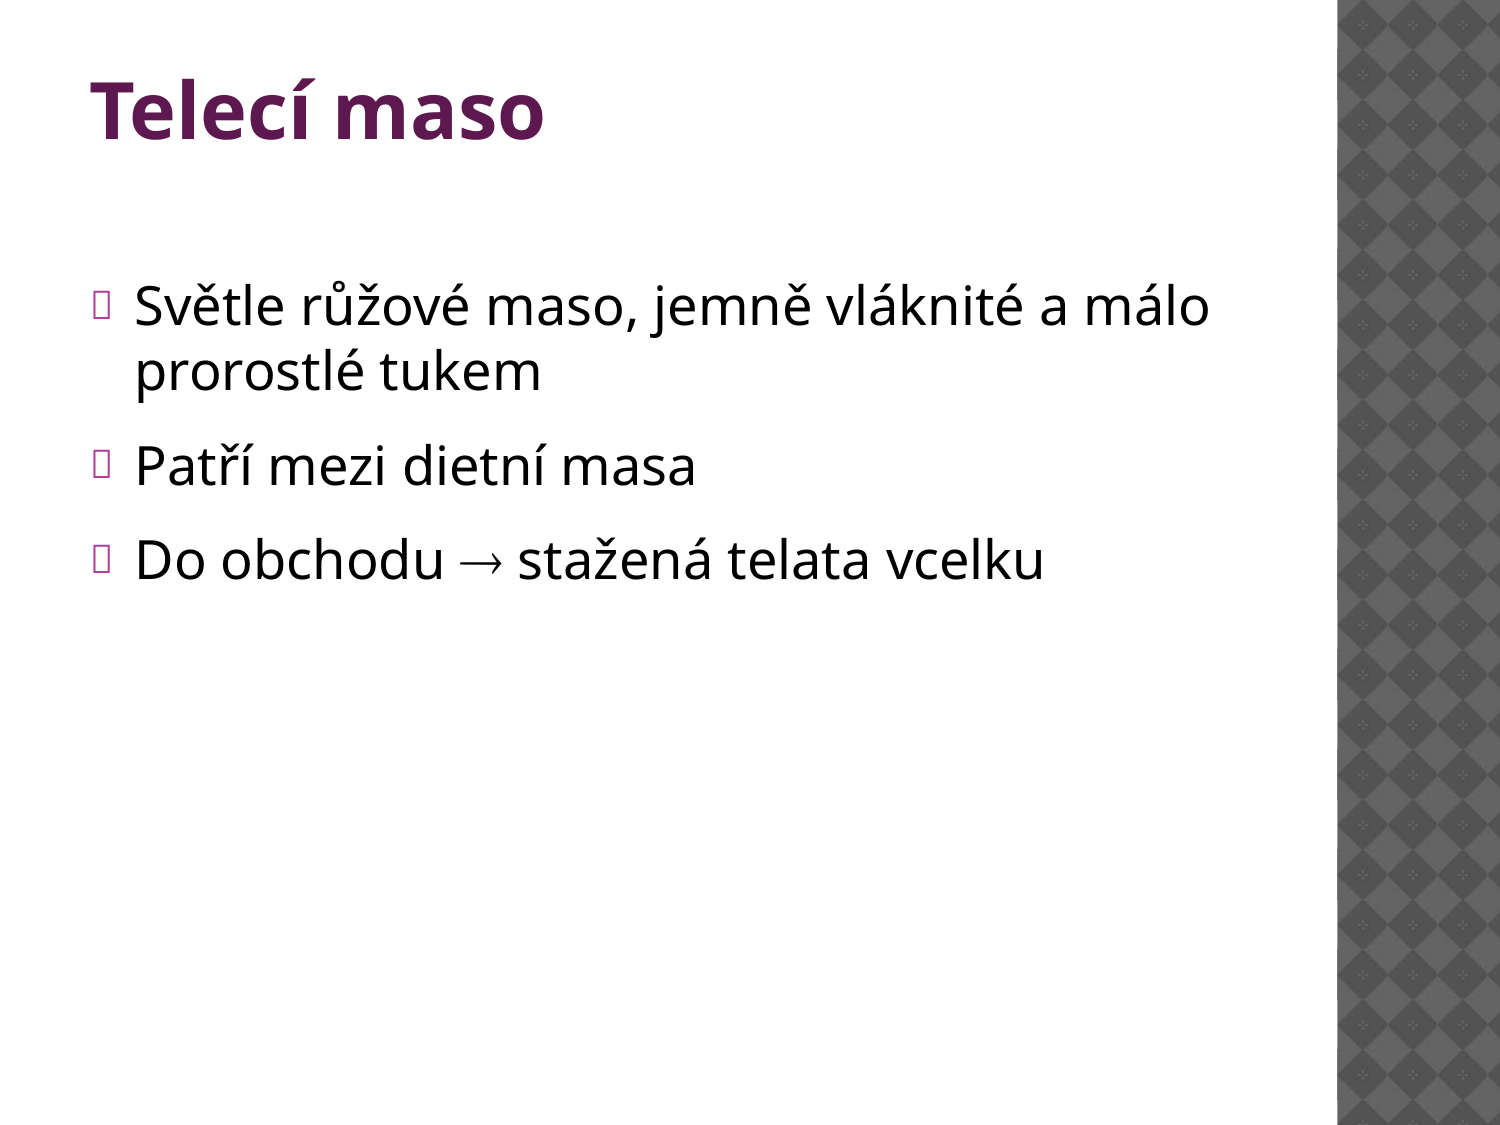

# Telecí maso
Světle růžové maso, jemně vláknité a málo prorostlé tukem
Patří mezi dietní masa
Do obchodu  stažená telata vcelku